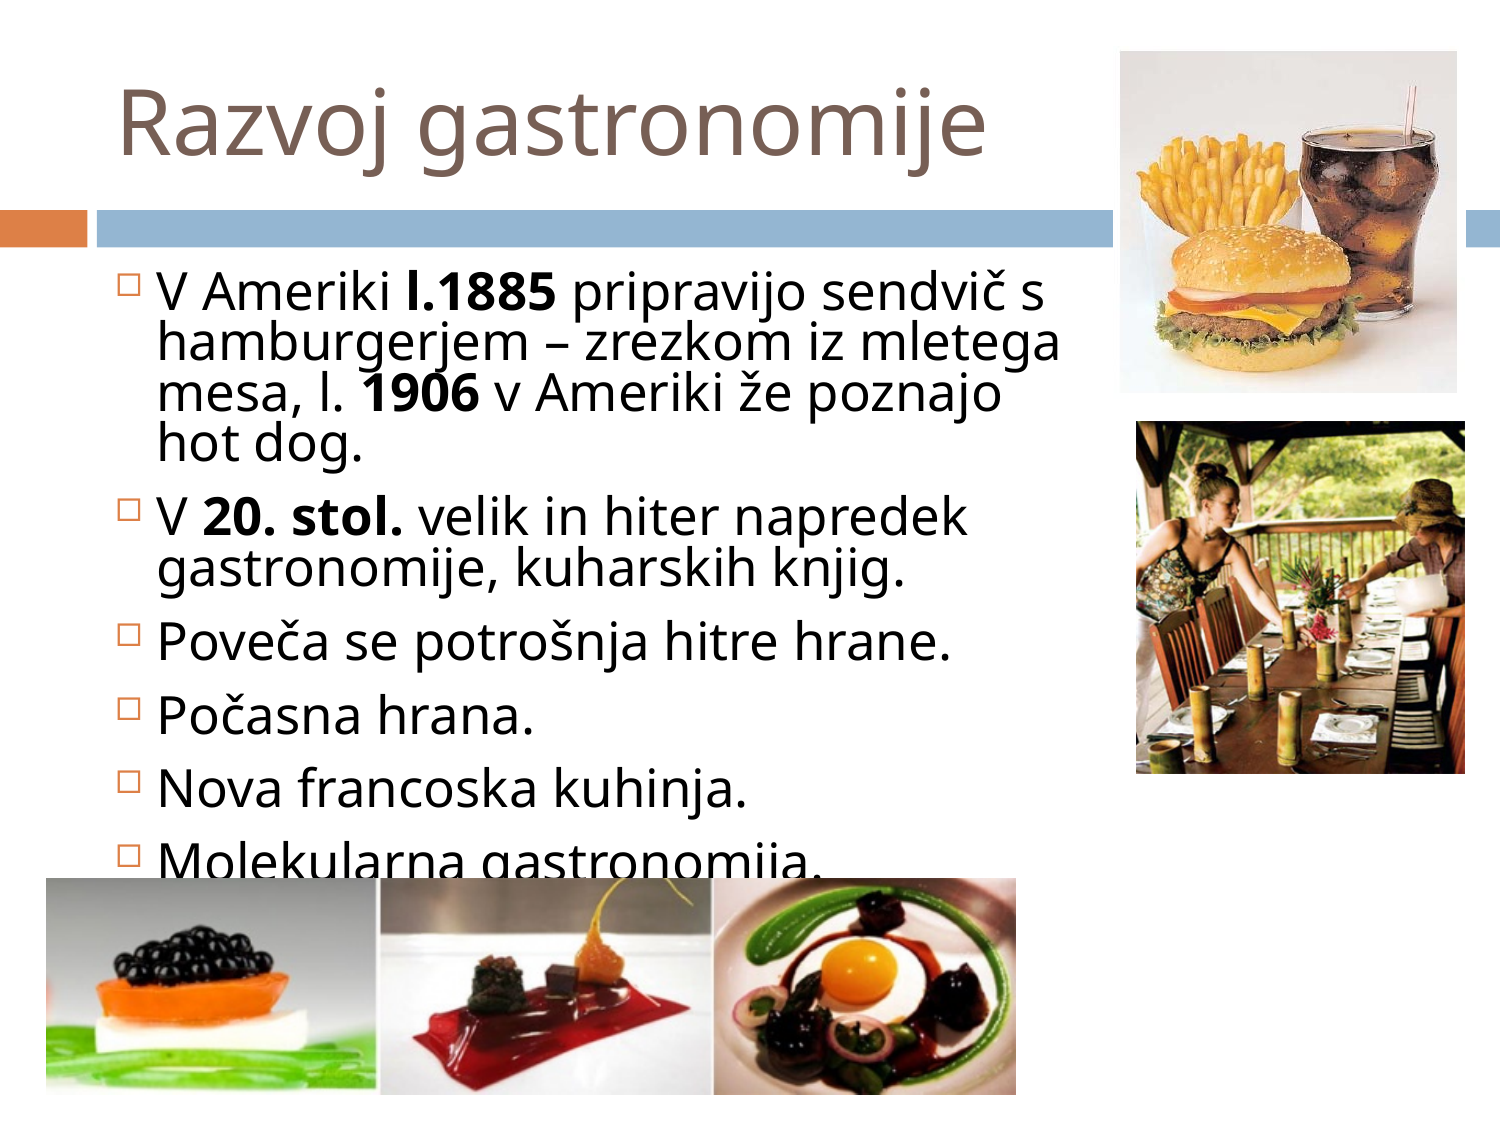

# Razvoj gastronomije
V Ameriki l.1885 pripravijo sendvič s hamburgerjem – zrezkom iz mletega mesa, l. 1906 v Ameriki že poznajo hot dog.
V 20. stol. velik in hiter napredek gastronomije, kuharskih knjig.
Poveča se potrošnja hitre hrane.
Počasna hrana.
Nova francoska kuhinja.
Molekularna gastronomija.